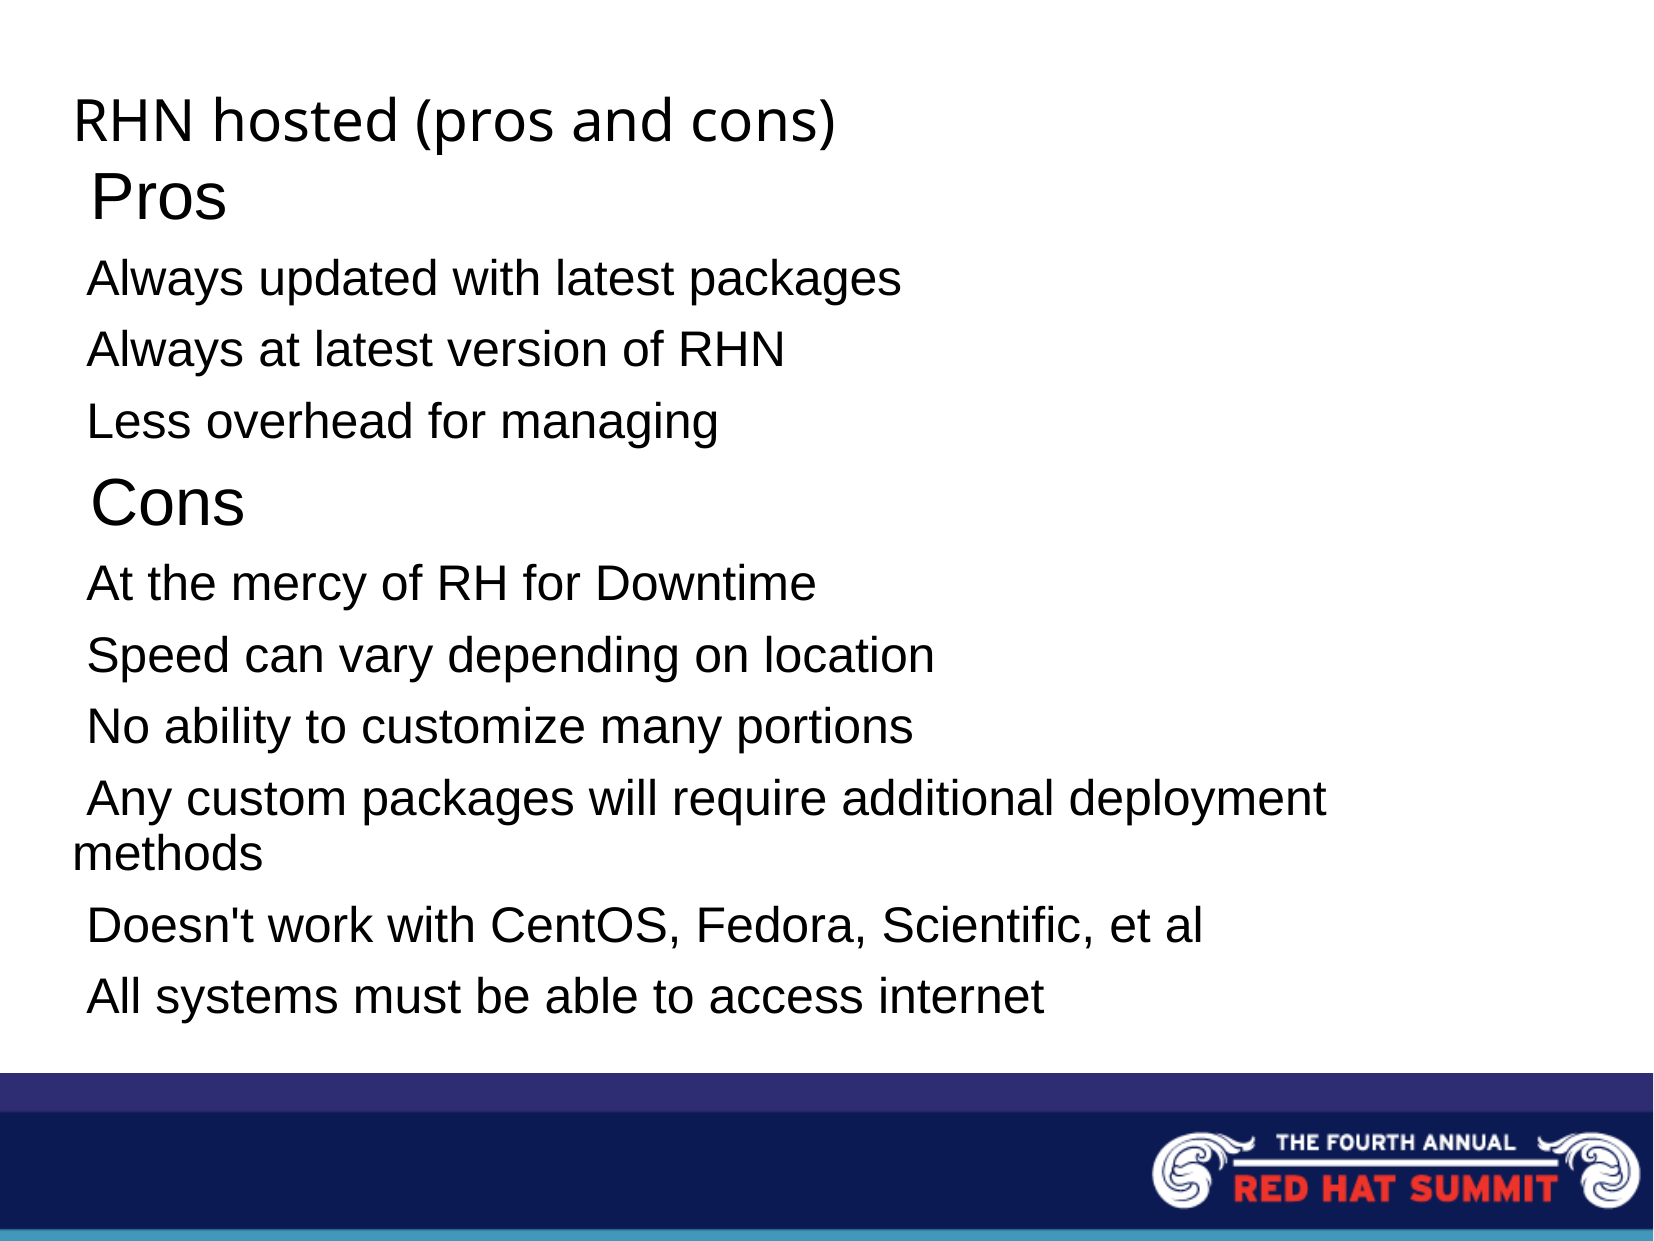

# RHN hosted (pros and cons)
 Pros
 Always updated with latest packages
 Always at latest version of RHN
 Less overhead for managing
 Cons
 At the mercy of RH for Downtime
 Speed can vary depending on location
 No ability to customize many portions
 Any custom packages will require additional deployment methods
 Doesn't work with CentOS, Fedora, Scientific, et al
 All systems must be able to access internet